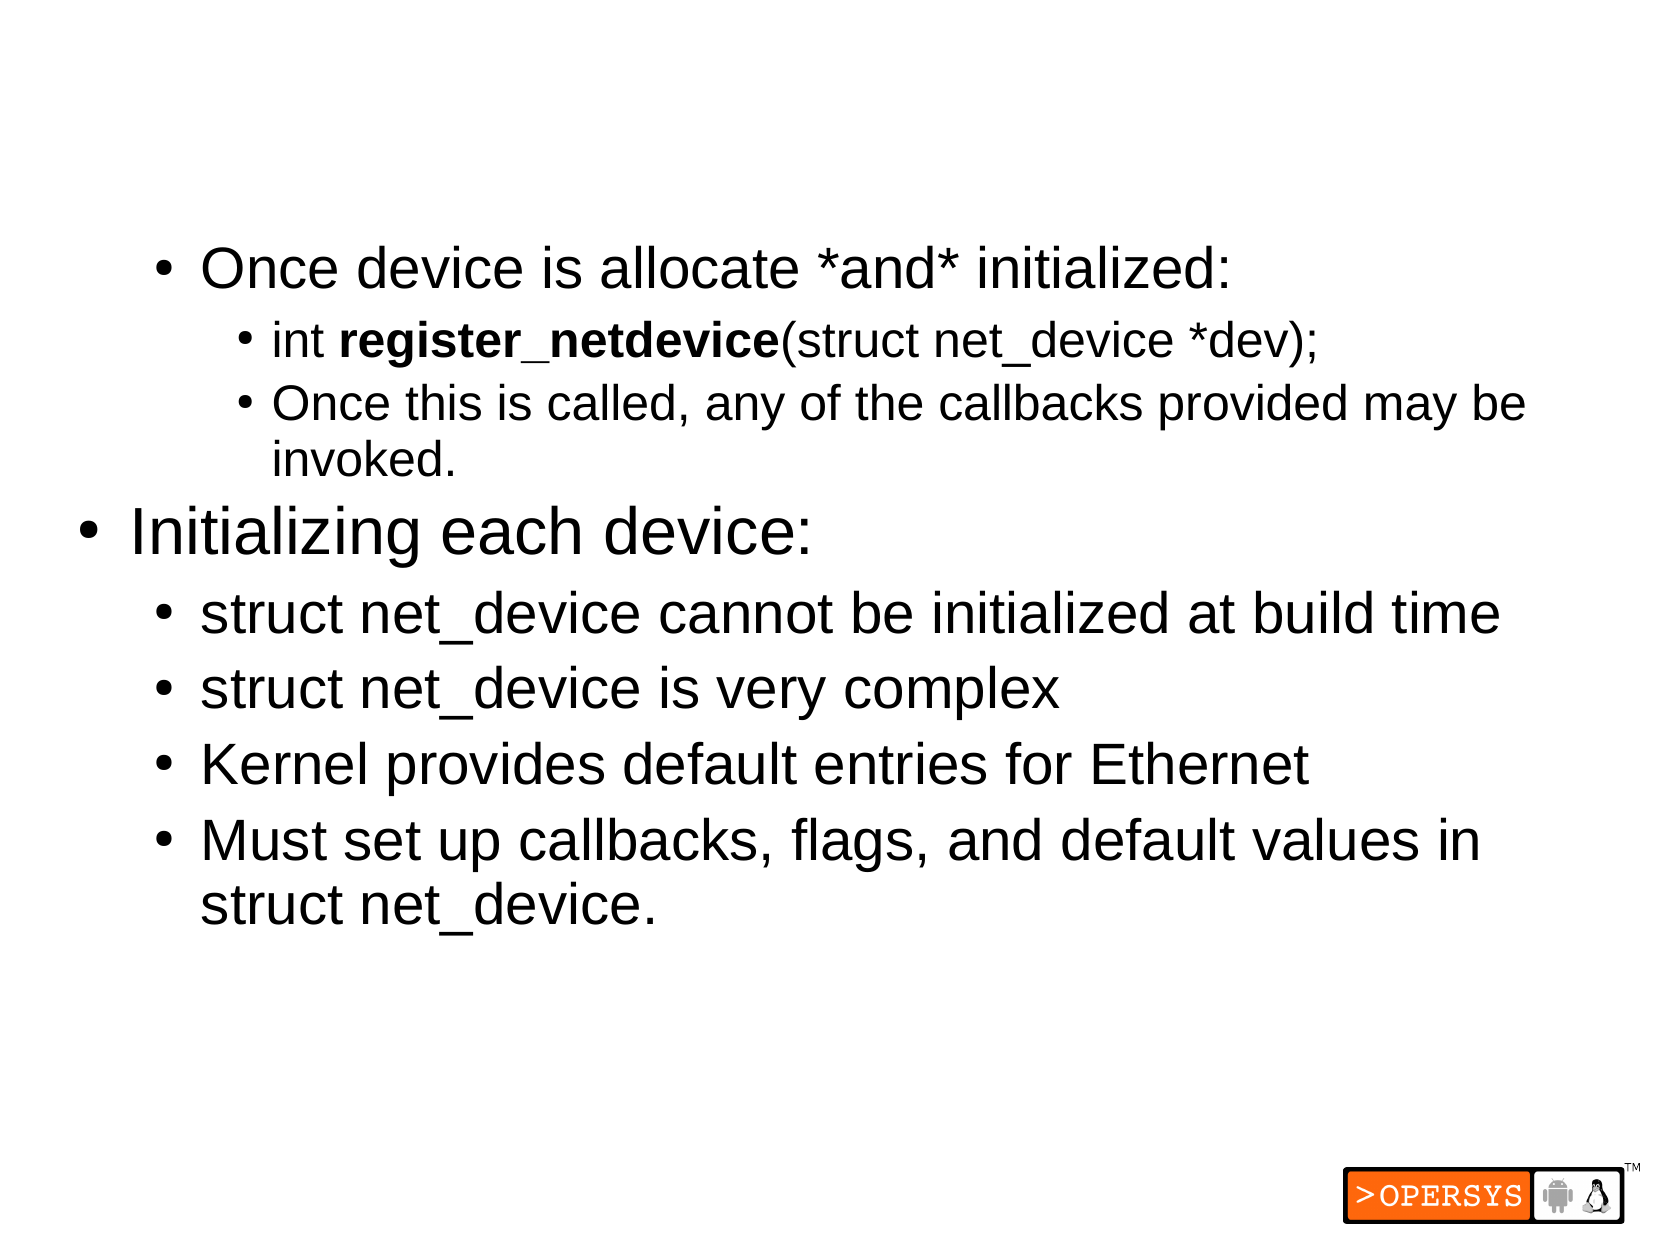

# Once device is allocate *and* initialized:
int register_netdevice(struct net_device *dev);
Once this is called, any of the callbacks provided may be invoked.
Initializing each device:
struct net_device cannot be initialized at build time
struct net_device is very complex
Kernel provides default entries for Ethernet
Must set up callbacks, flags, and default values in struct net_device.